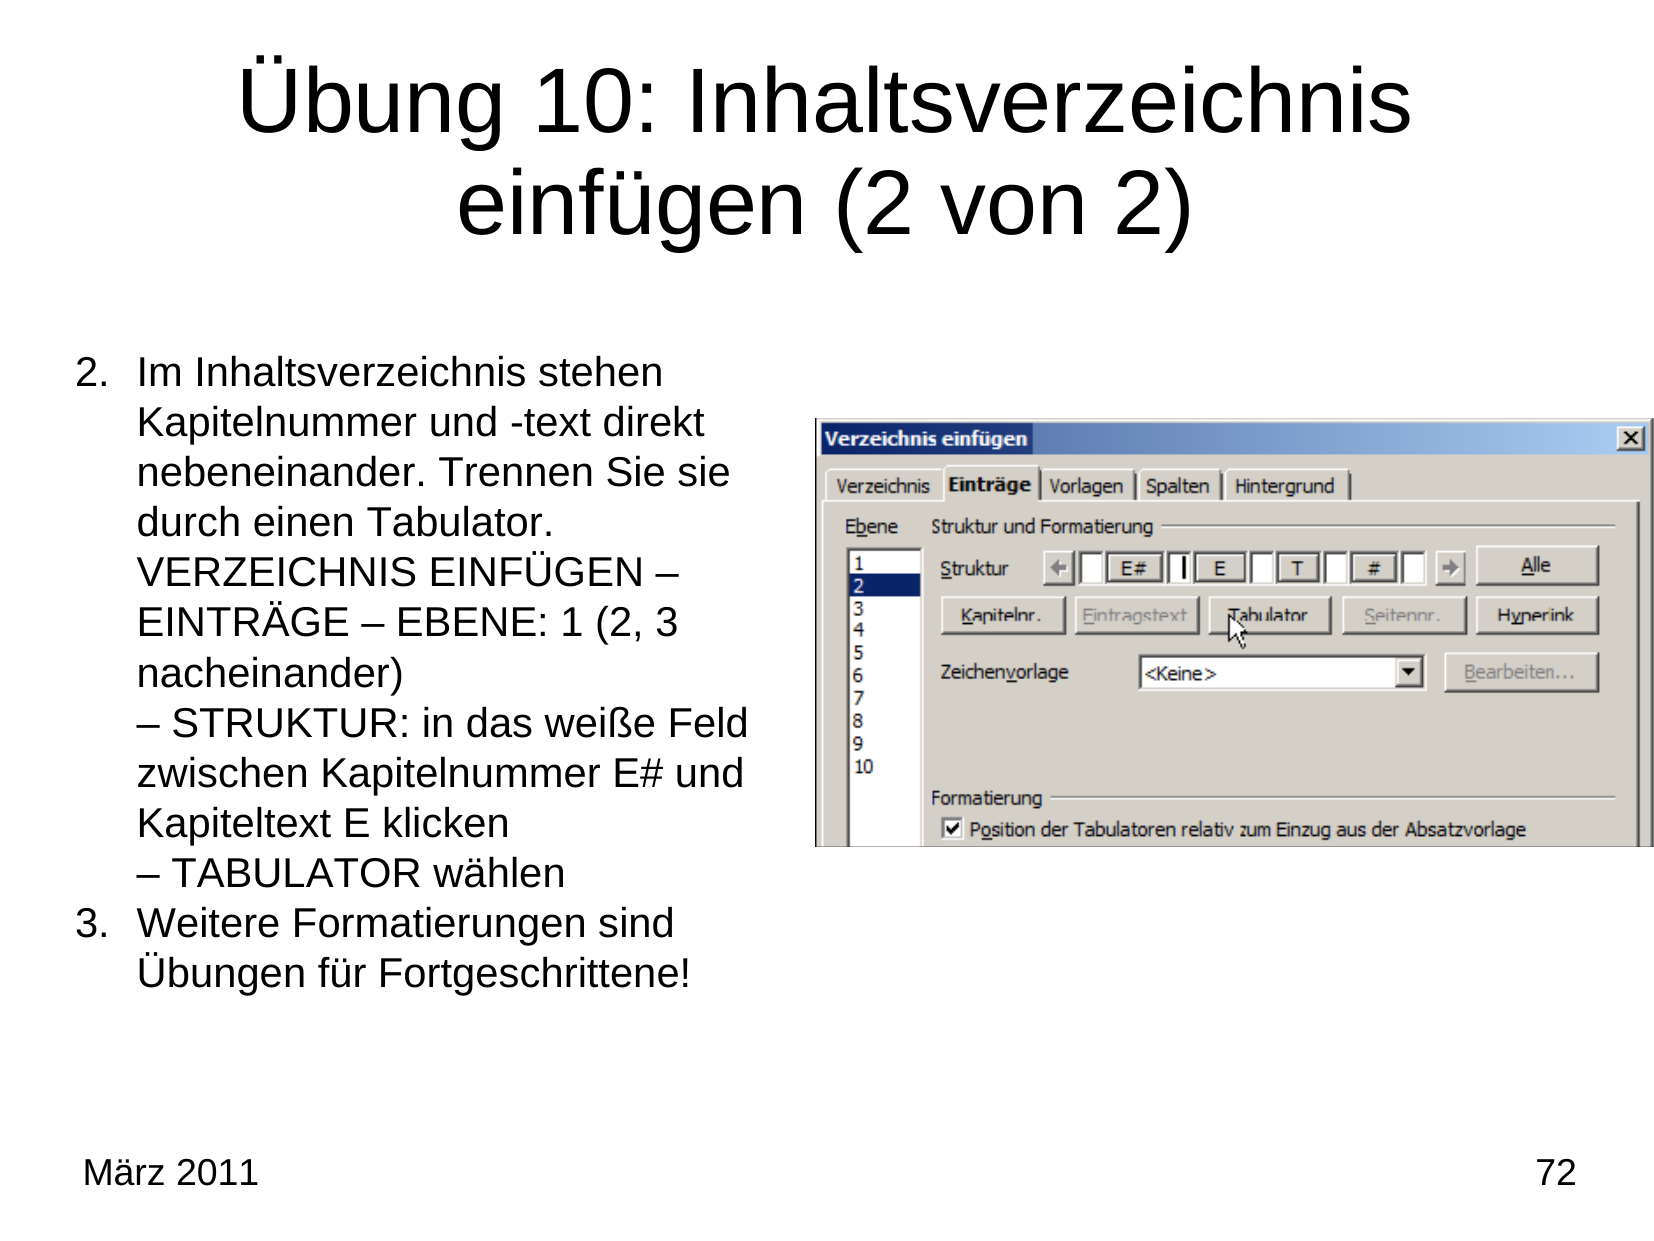

# Übung 10: Inhaltsverzeichnis einfügen (2 von 2)
Im Inhaltsverzeichnis stehen Kapitelnummer und -text direkt nebeneinander. Trennen Sie sie durch einen Tabulator.
VERZEICHNIS EINFÜGEN – EINTRÄGE – EBENE: 1 (2, 3 nacheinander)
– STRUKTUR: in das weiße Feld zwischen Kapitelnummer E# und Kapiteltext E klicken
– TABULATOR wählen
Weitere Formatierungen sind Übungen für Fortgeschrittene!
März 2011
72